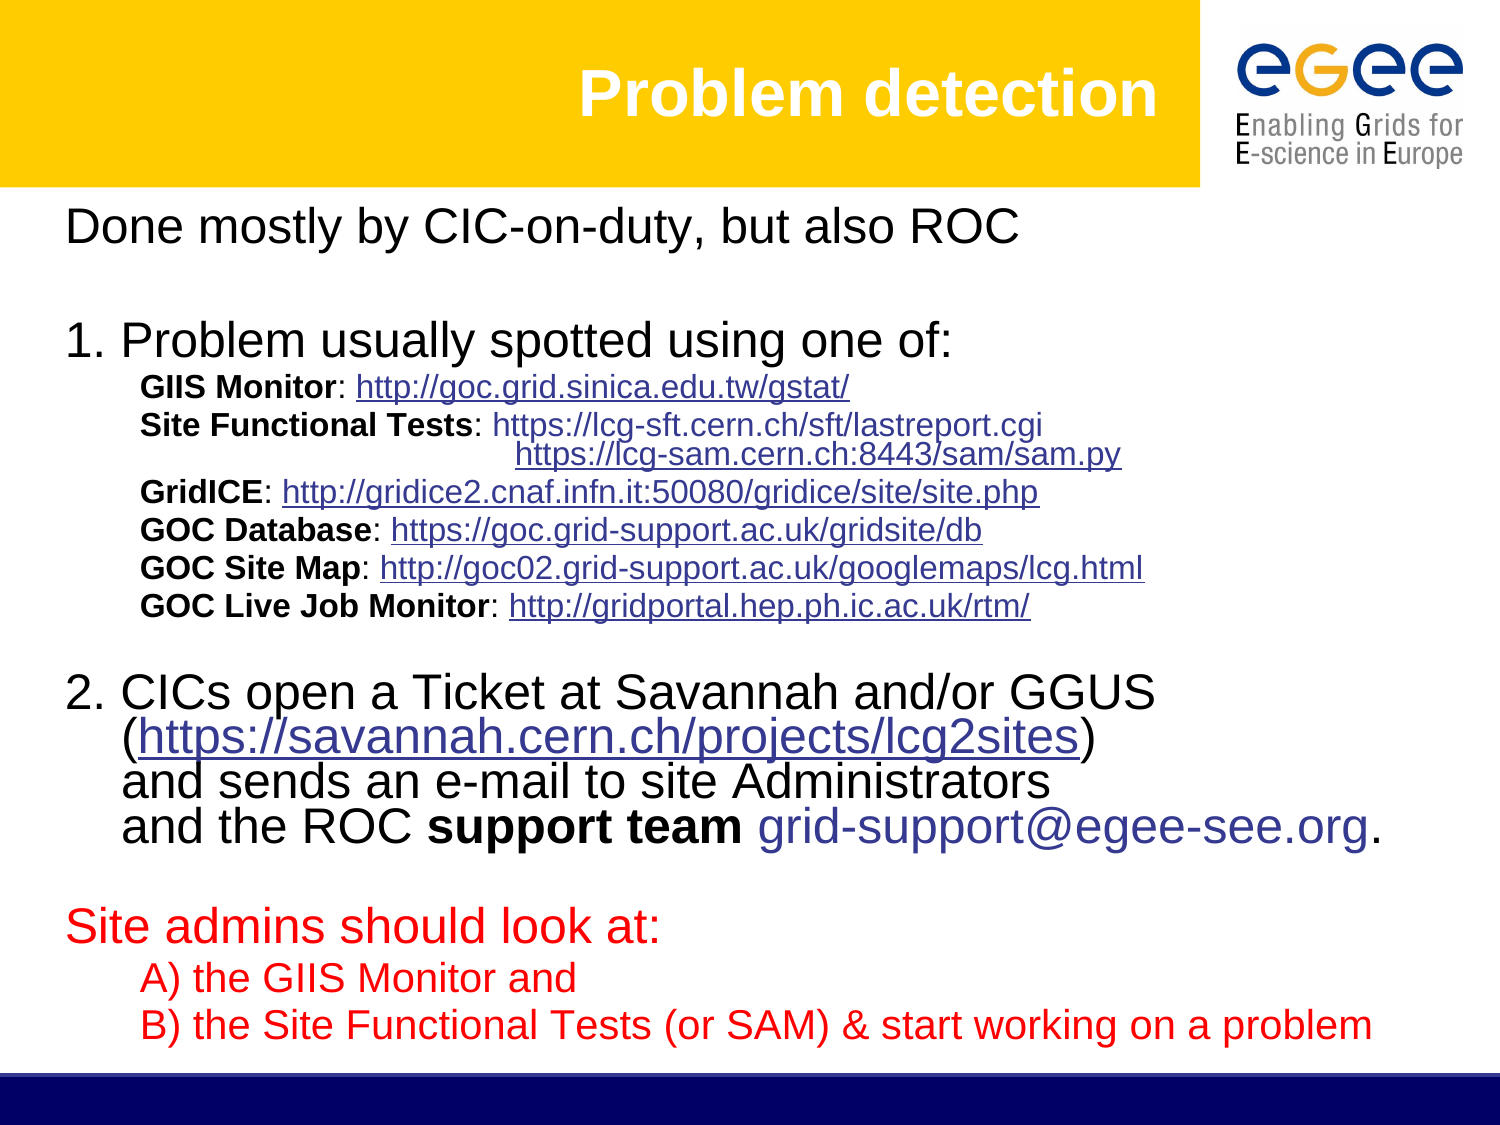

# Problem detection
Done mostly by CIC-on-duty, but also ROC
1. Problem usually spotted using one of:
GIIS Monitor: http://goc.grid.sinica.edu.tw/gstat/
Site Functional Tests: https://lcg-sft.cern.ch/sft/lastreport.cgi
			https://lcg-sam.cern.ch:8443/sam/sam.py
GridICE: http://gridice2.cnaf.infn.it:50080/gridice/site/site.php
GOC Database: https://goc.grid-support.ac.uk/gridsite/db
GOC Site Map: http://goc02.grid-support.ac.uk/googlemaps/lcg.html
GOC Live Job Monitor: http://gridportal.hep.ph.ic.ac.uk/rtm/
2. CICs open a Ticket at Savannah and/or GGUS (https://savannah.cern.ch/projects/lcg2sites)
and sends an e-mail to site Administrators
and the ROC support team grid-support@egee-see.org.
Site admins should look at:
A) the GIIS Monitor and
B) the Site Functional Tests (or SAM) & start working on a problem